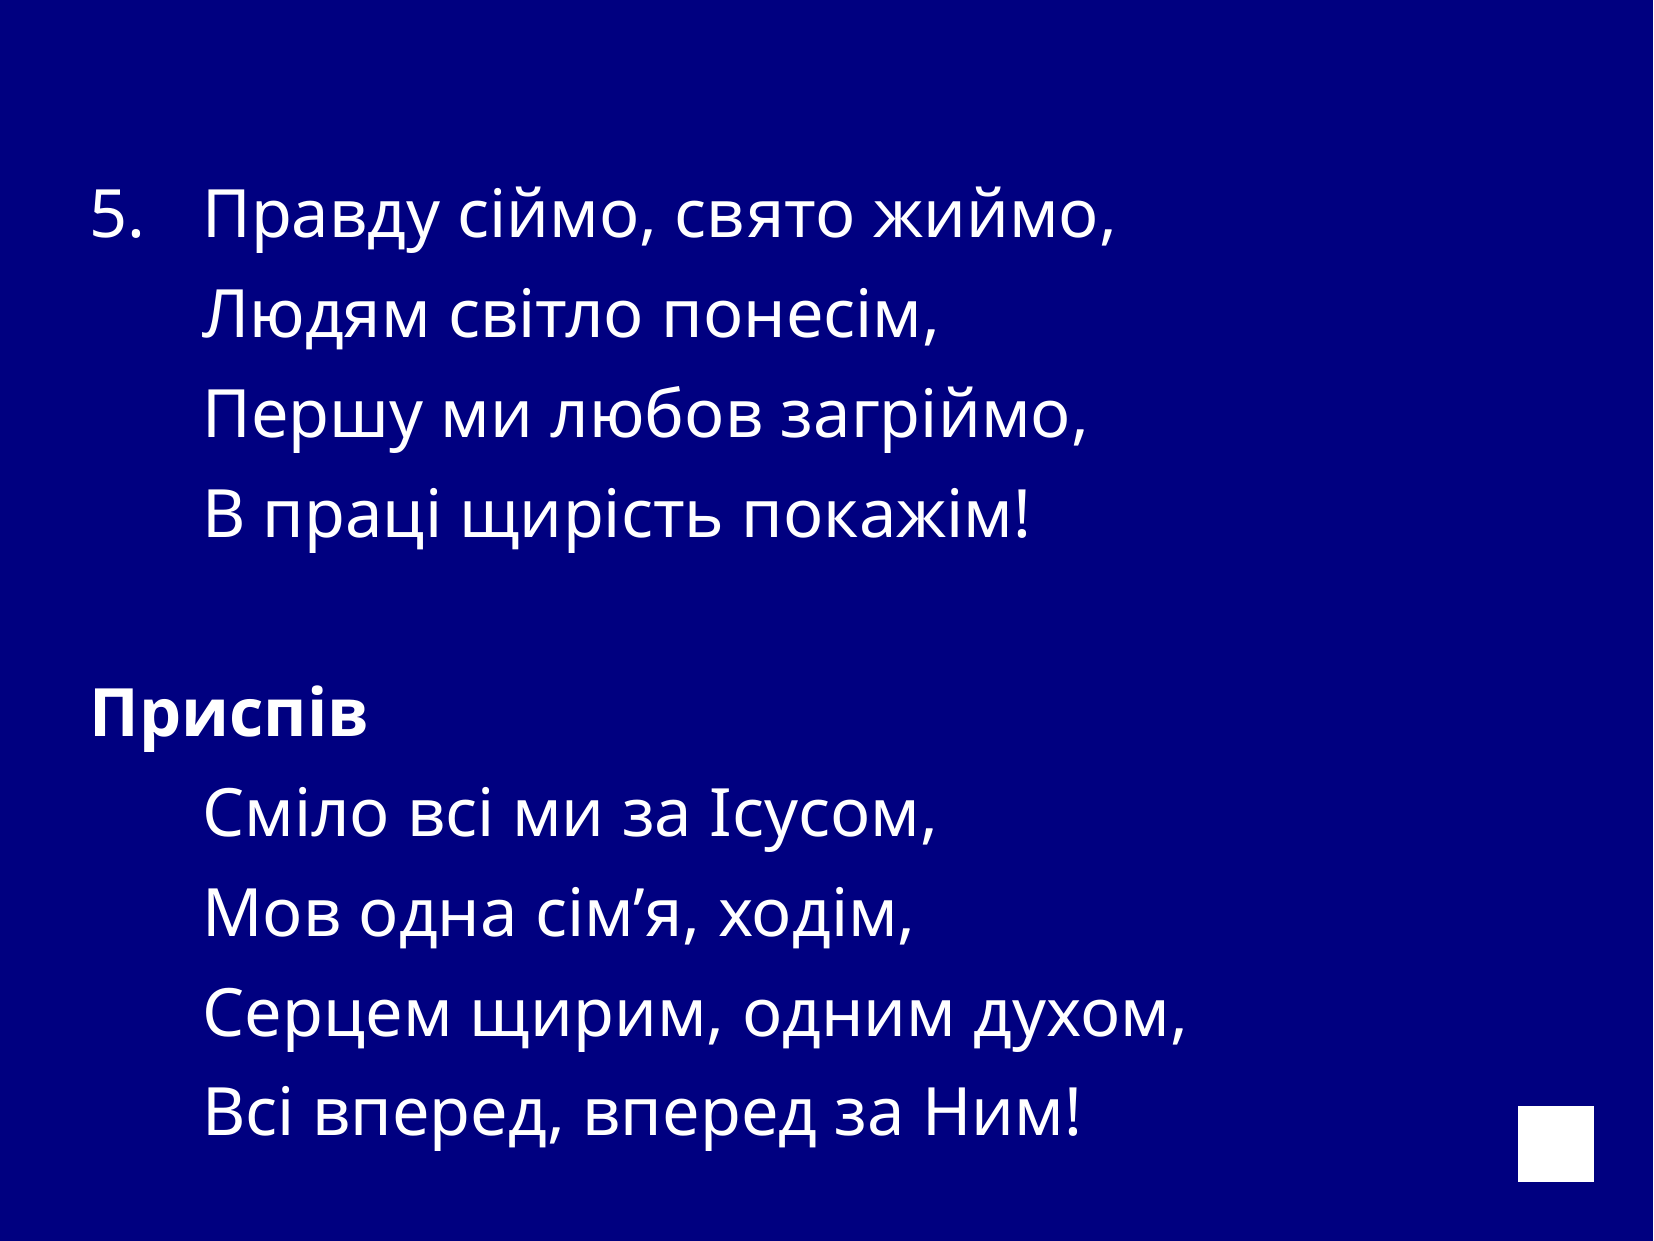

5.	Правду сіймо, свято жиймо,
	Людям світло понесім,
	Першу ми любов загріймо,
	В праці щирість покажім!
Приспів
	Сміло всі ми за Ісусом,
	Мов одна сім’я, ходім,
	Серцем щирим, одним духом,
	Всі вперед, вперед за Ним!